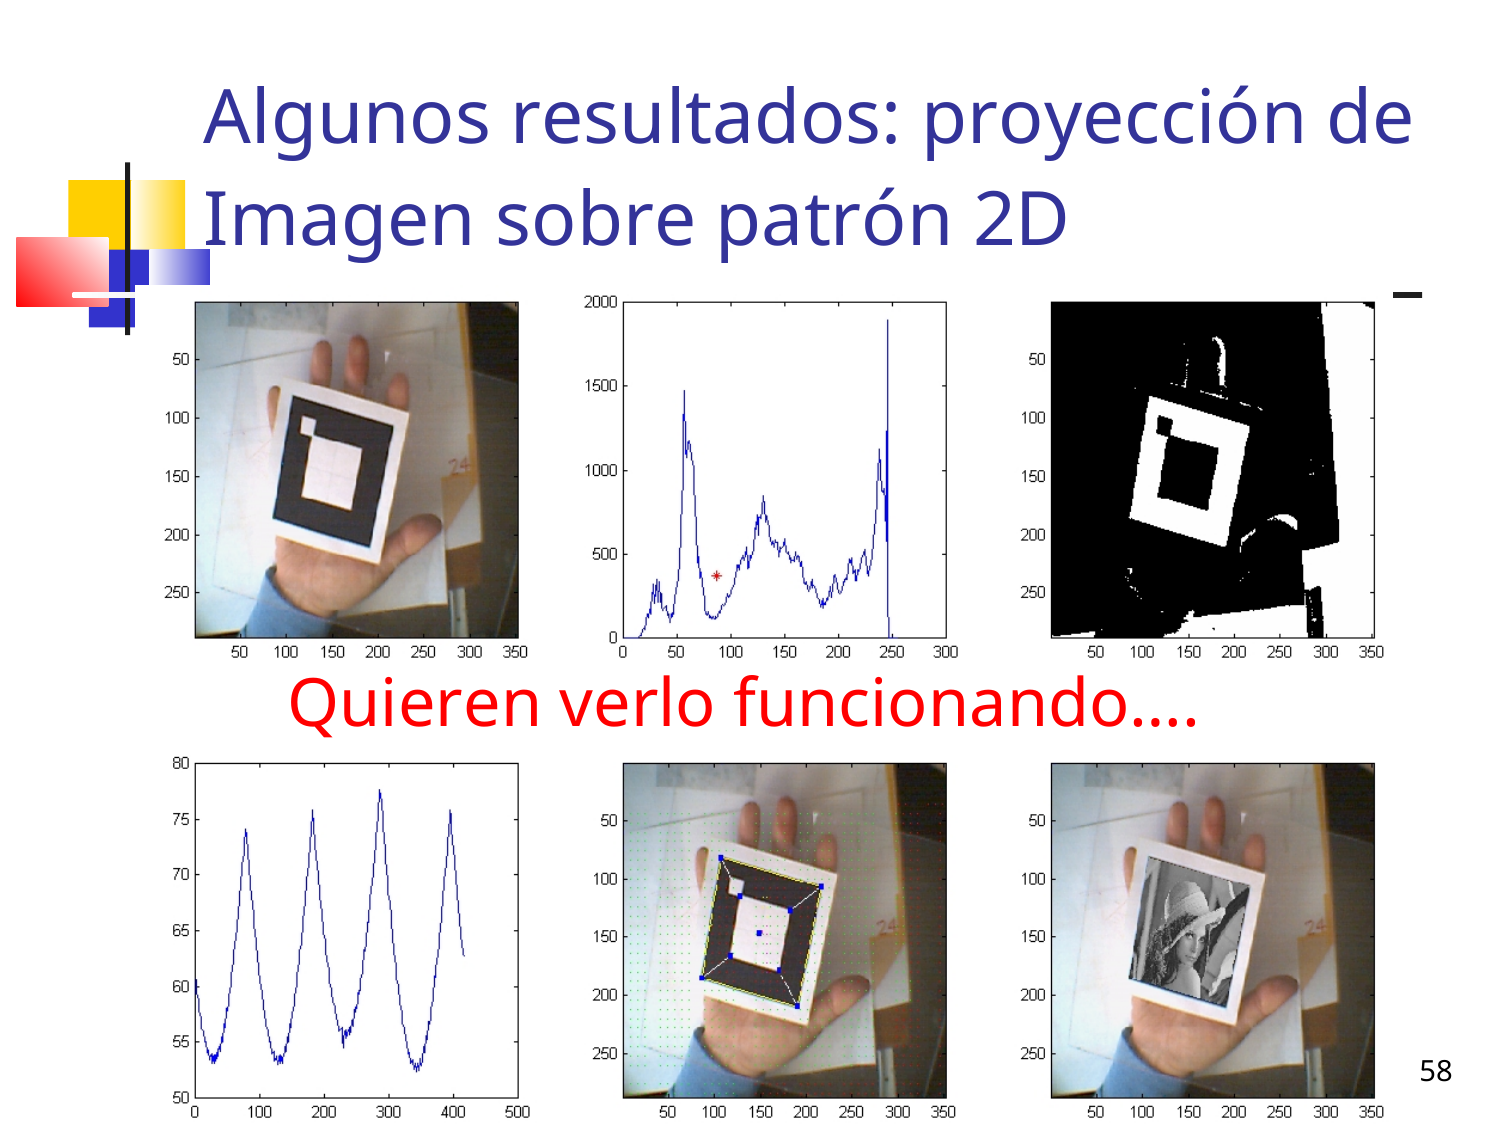

# Algunos resultados: proyección de Imagen sobre patrón 2D
Quieren verlo funcionando….
Abril 2009
elo.utfsm.cl